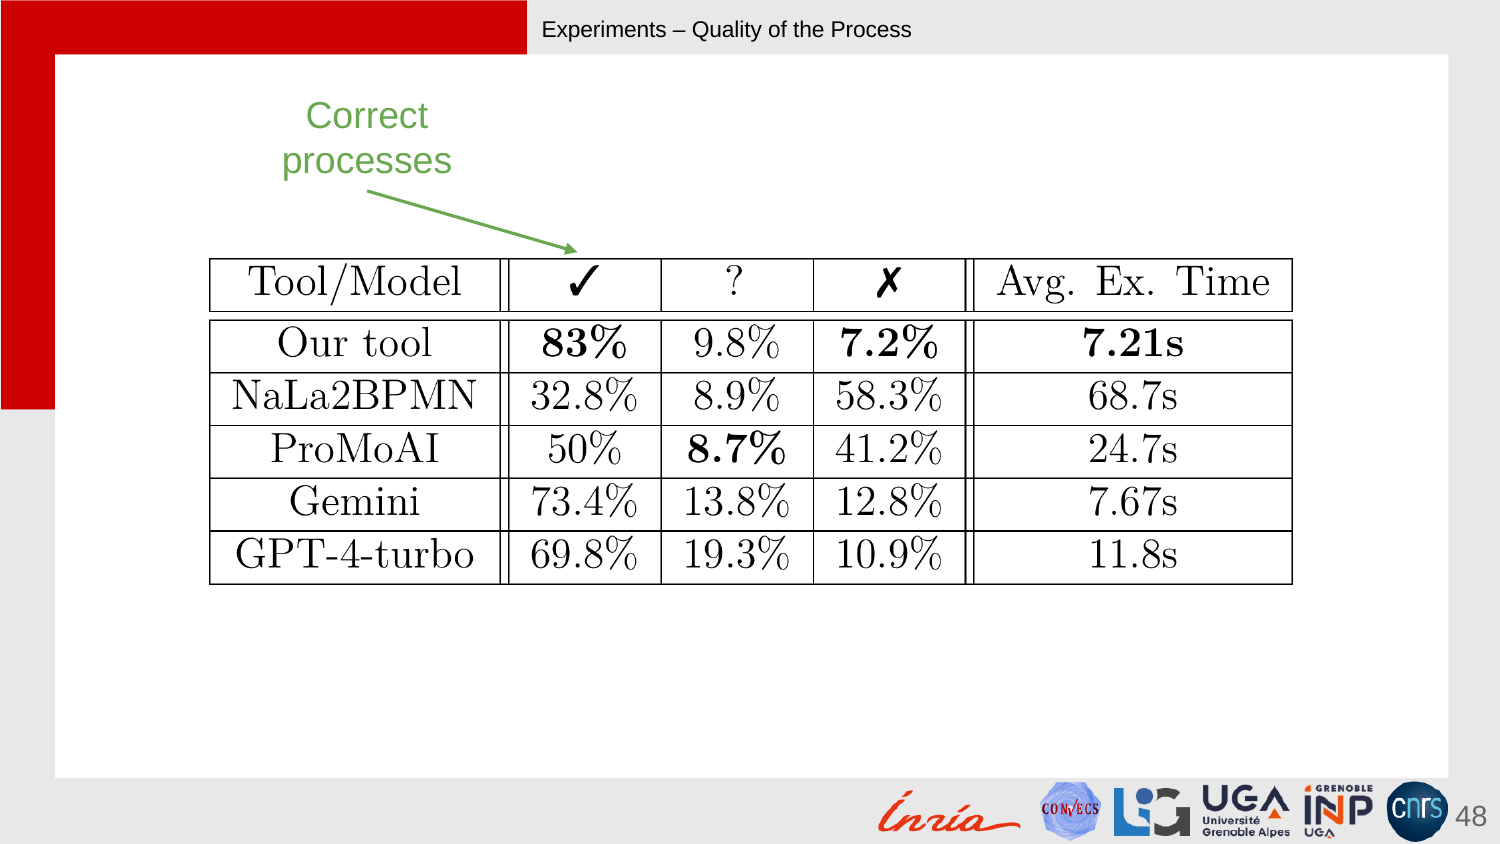

# Experiments – Quality of the Process
Correct
processes
48